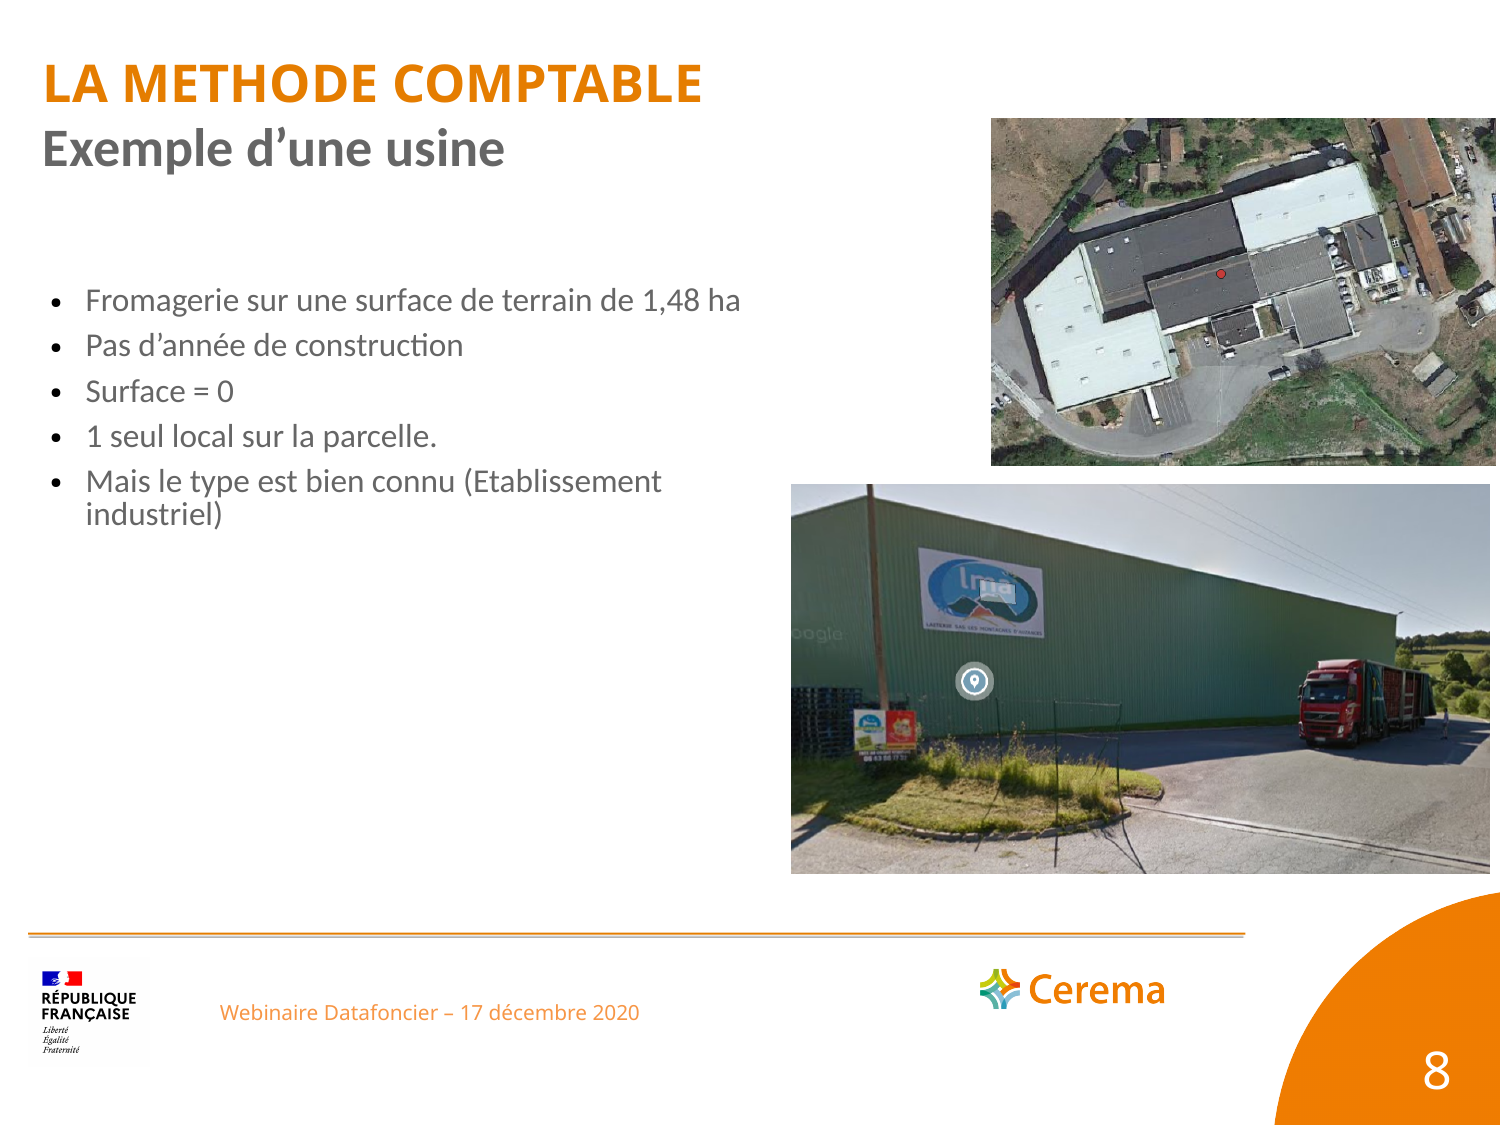

La methode comptable
Exemple d’une usine
Fromagerie sur une surface de terrain de 1,48 ha
Pas d’année de construction
Surface = 0
1 seul local sur la parcelle.
Mais le type est bien connu (Etablissement industriel)
Webinaire Datafoncier – 17 décembre 2020